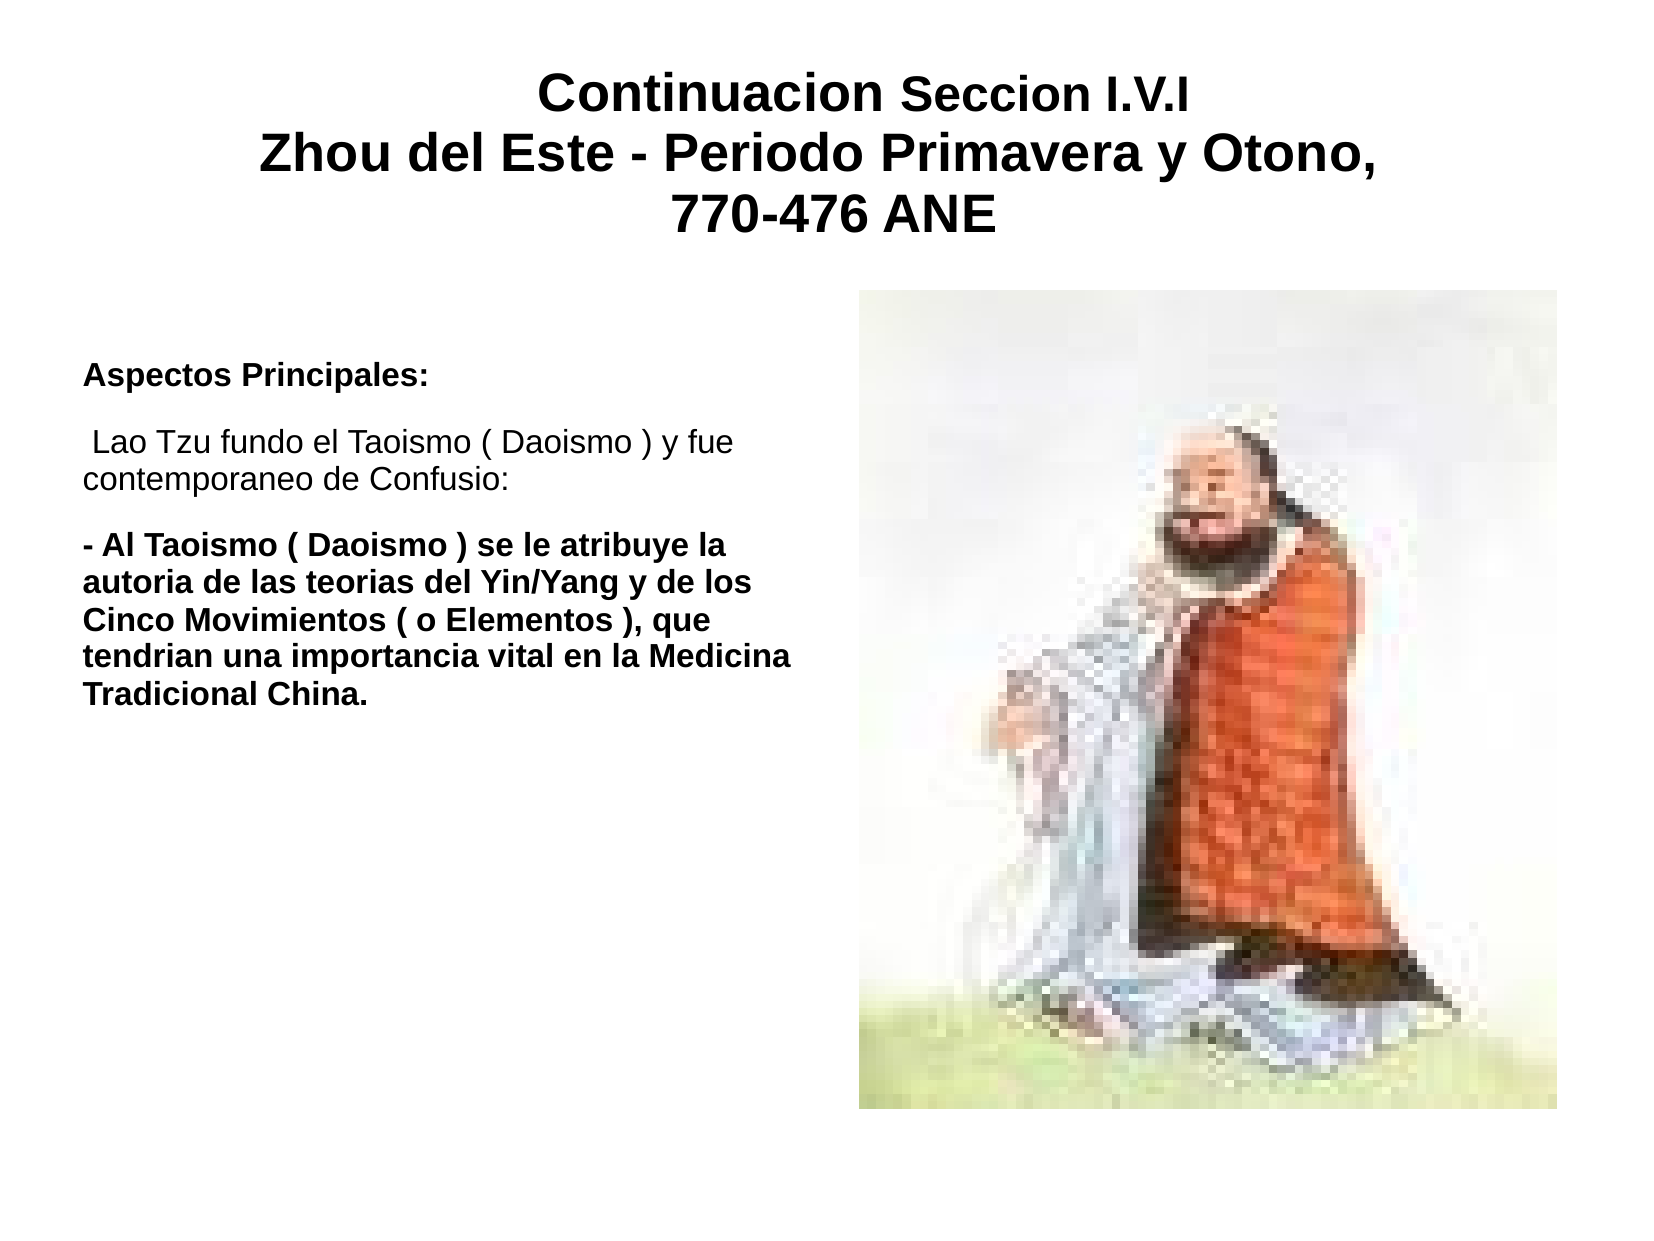

# Continuacion Seccion I.V.I Zhou del Este - Periodo Primavera y Otono, 770-476 ANE
Aspectos Principales:
 Lao Tzu fundo el Taoismo ( Daoismo ) y fue contemporaneo de Confusio:
- Al Taoismo ( Daoismo ) se le atribuye la autoria de las teorias del Yin/Yang y de los Cinco Movimientos ( o Elementos ), que tendrian una importancia vital en la Medicina Tradicional China.